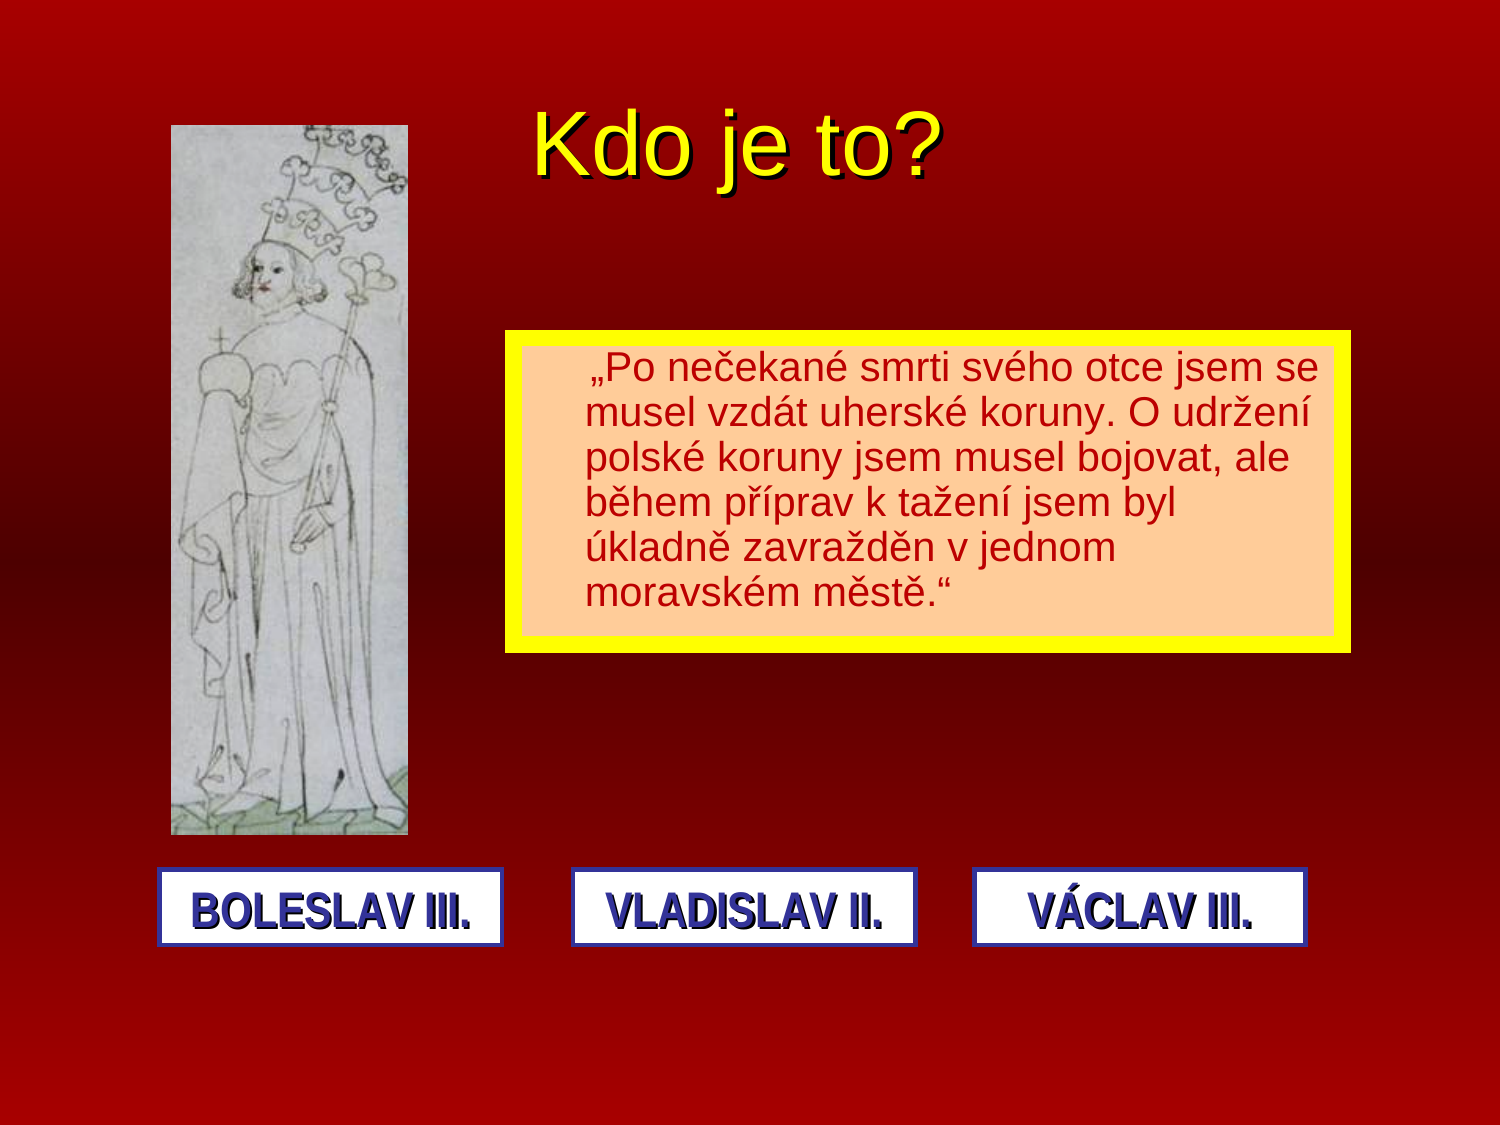

# Kdo je to?
	 „Po nečekané smrti svého otce jsem se musel vzdát uherské koruny. O udržení polské koruny jsem musel bojovat, ale během příprav k tažení jsem byl úkladně zavražděn v jednom moravském městě.“
BOLESLAV III.
VLADISLAV II.
VÁCLAV III.